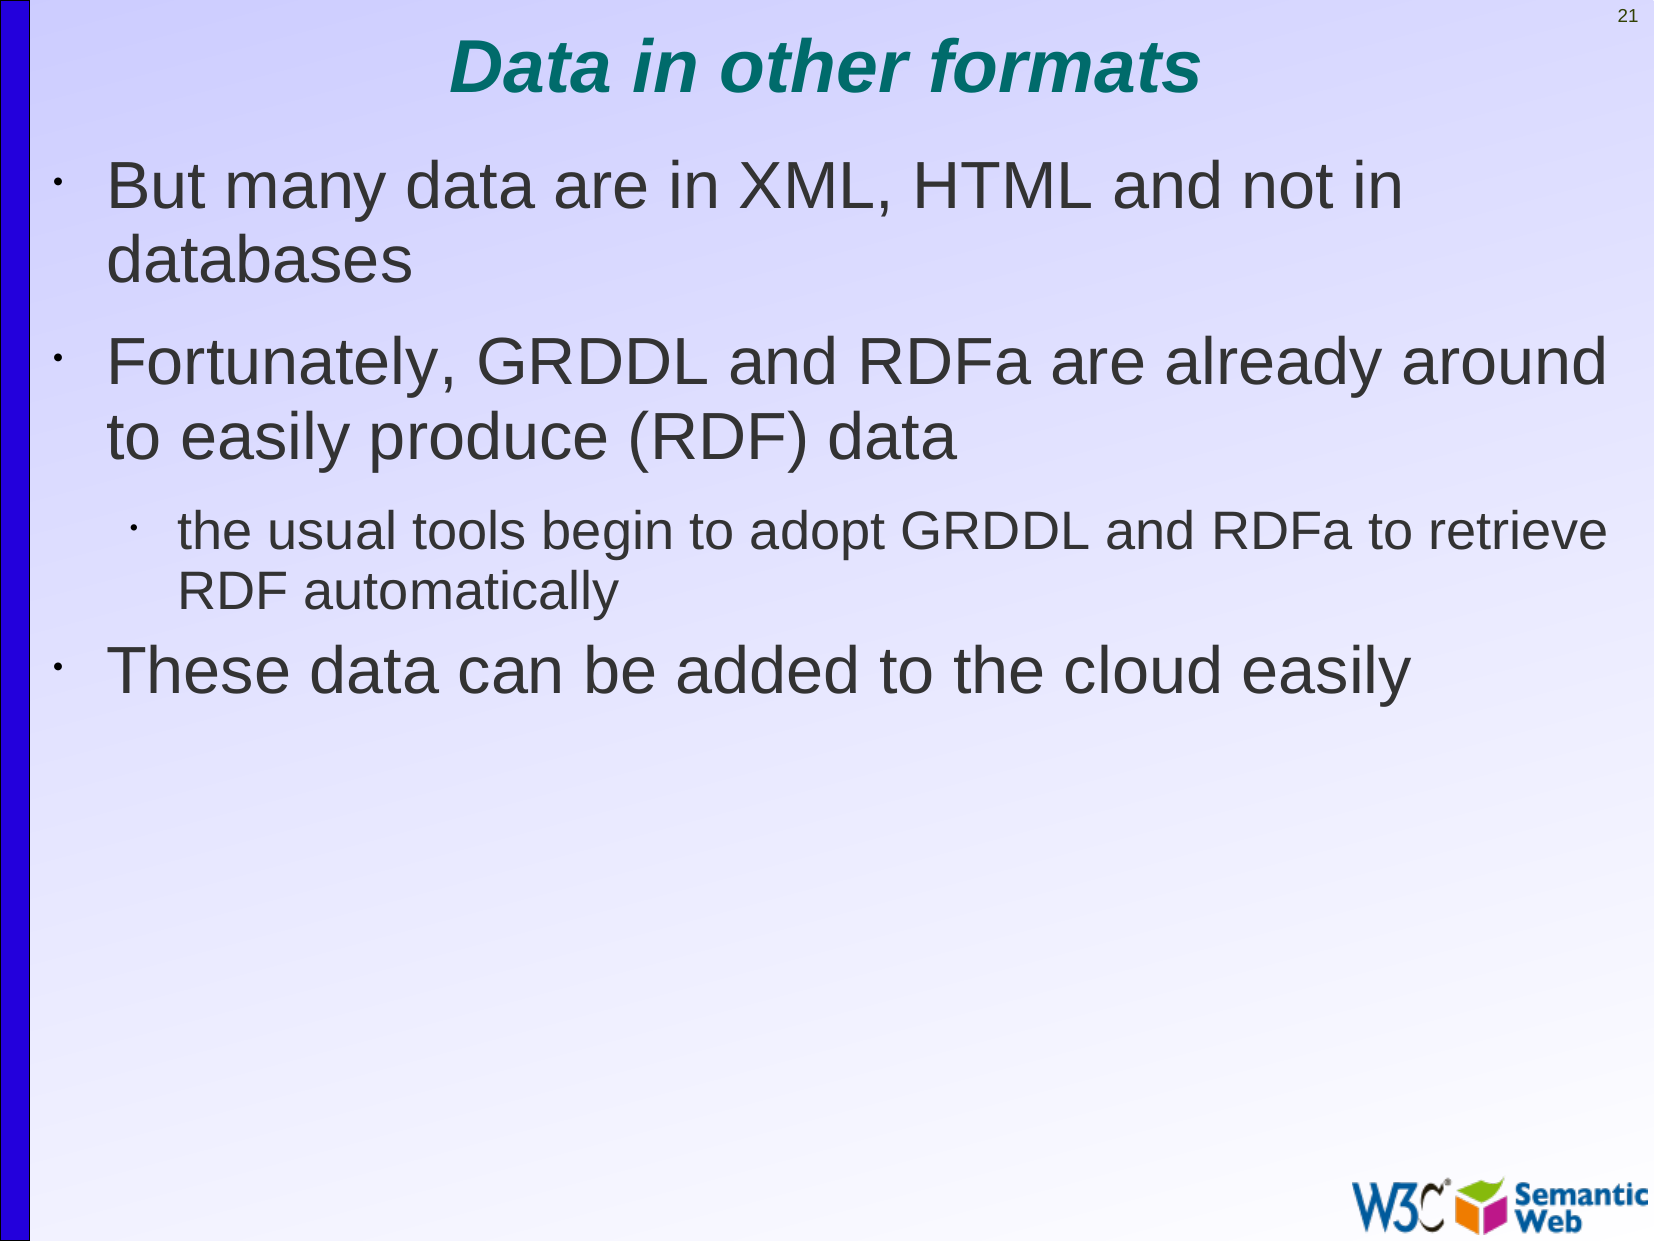

# Data in other formats
But many data are in XML, HTML and not in databases
Fortunately, GRDDL and RDFa are already around to easily produce (RDF) data
the usual tools begin to adopt GRDDL and RDFa to retrieve RDF automatically
These data can be added to the cloud easily